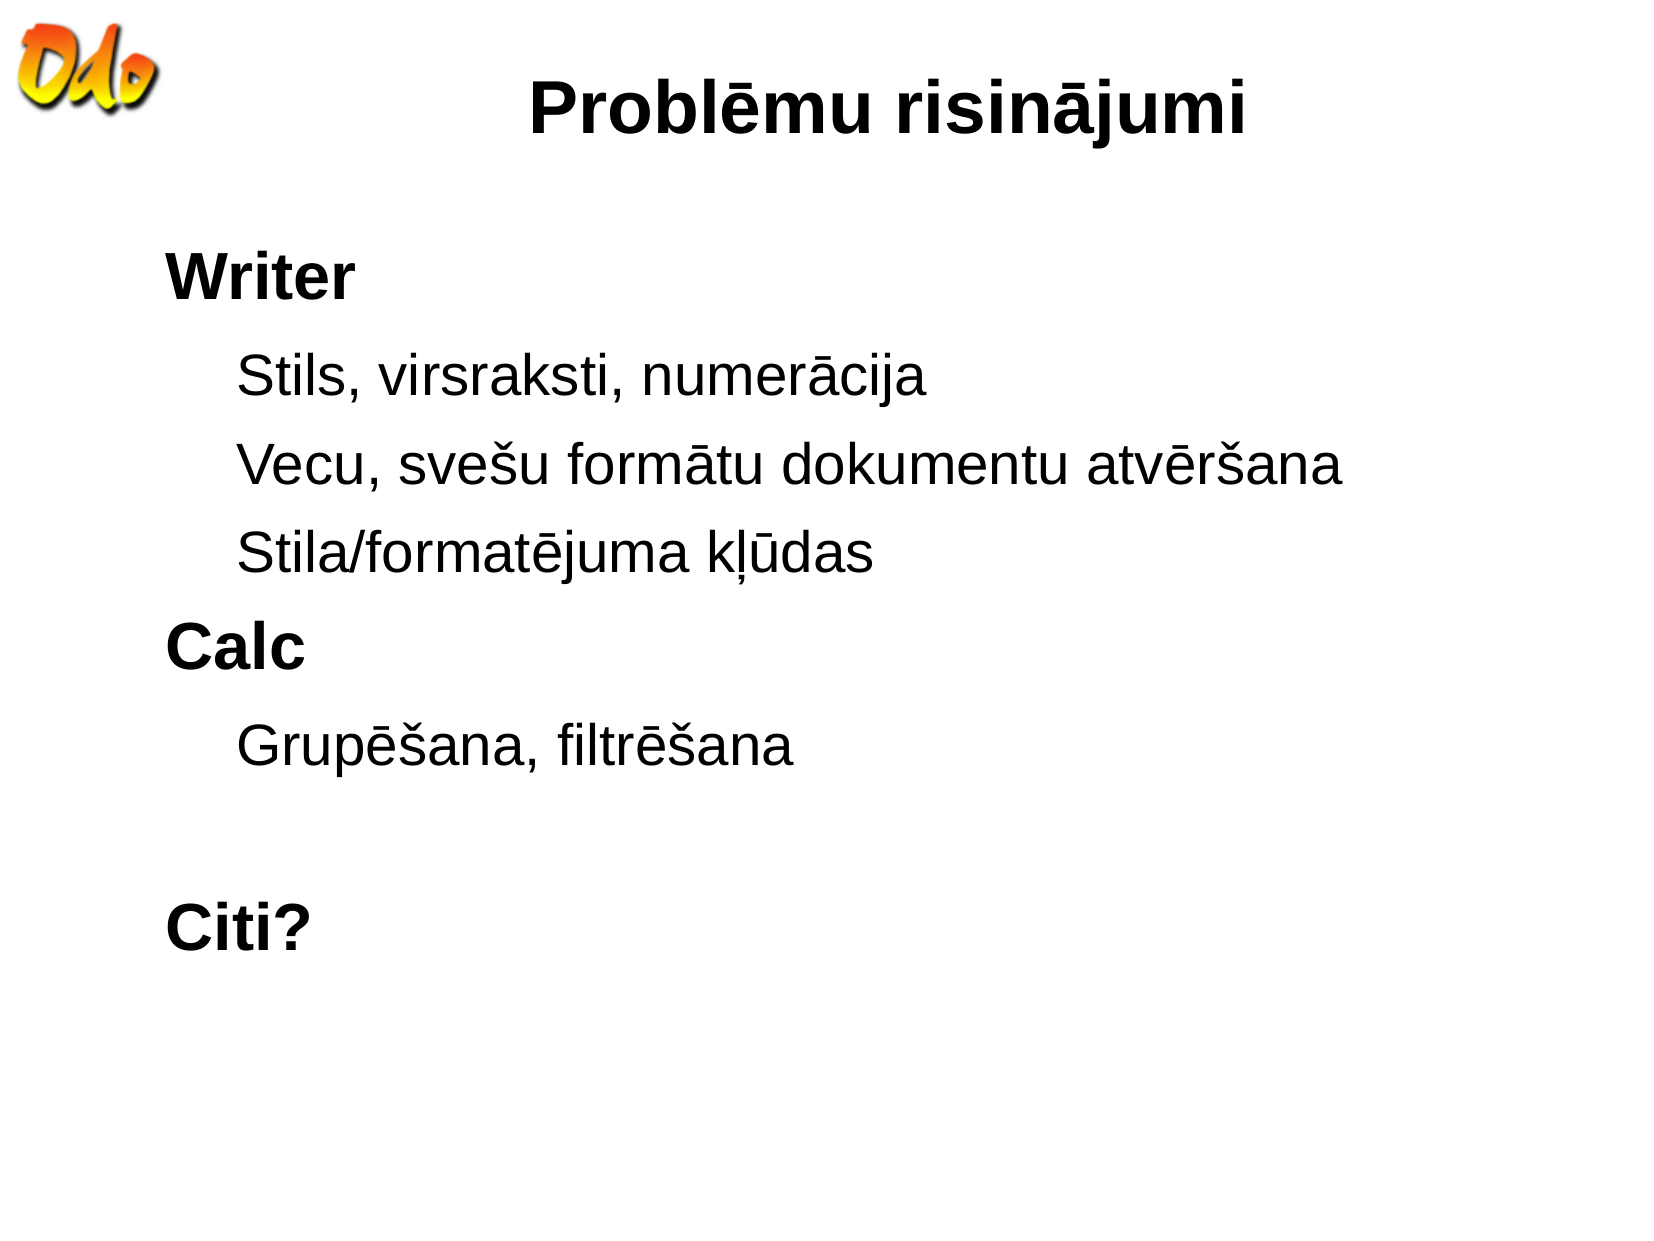

# Problēmu risinājumi
Writer
Stils, virsraksti, numerācija
Vecu, svešu formātu dokumentu atvēršana
Stila/formatējuma kļūdas
Calc
Grupēšana, filtrēšana
Citi?